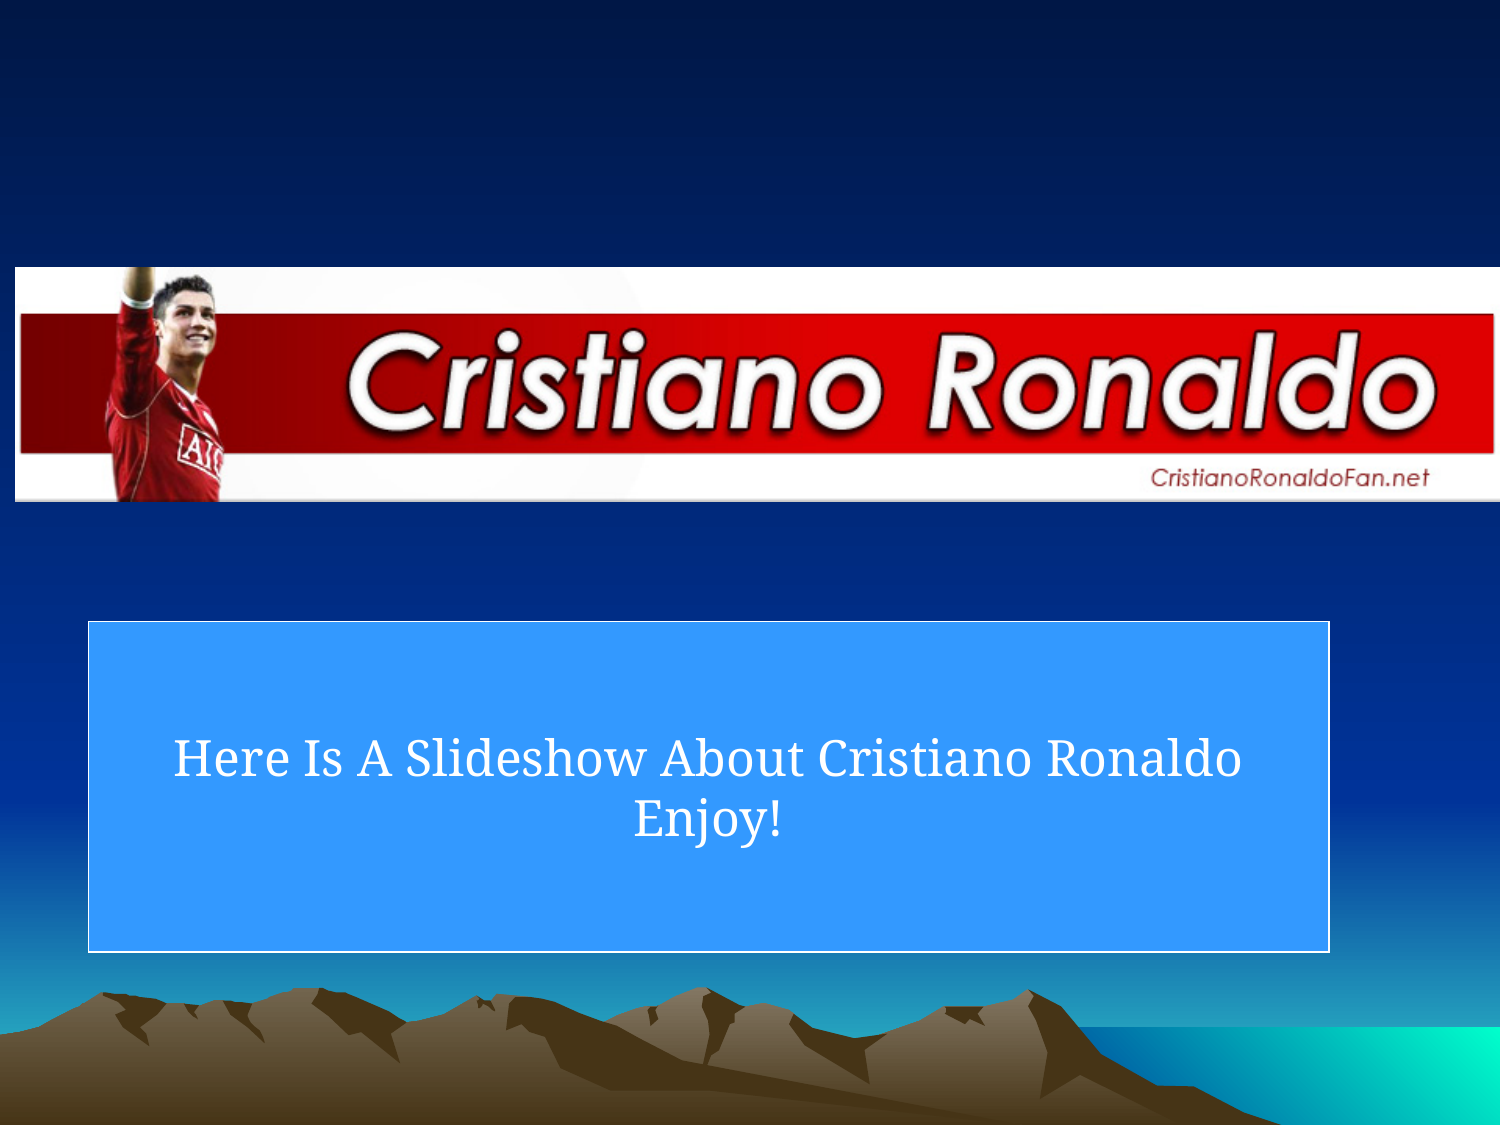

Here Is A Slideshow About Cristiano Ronaldo
Enjoy!